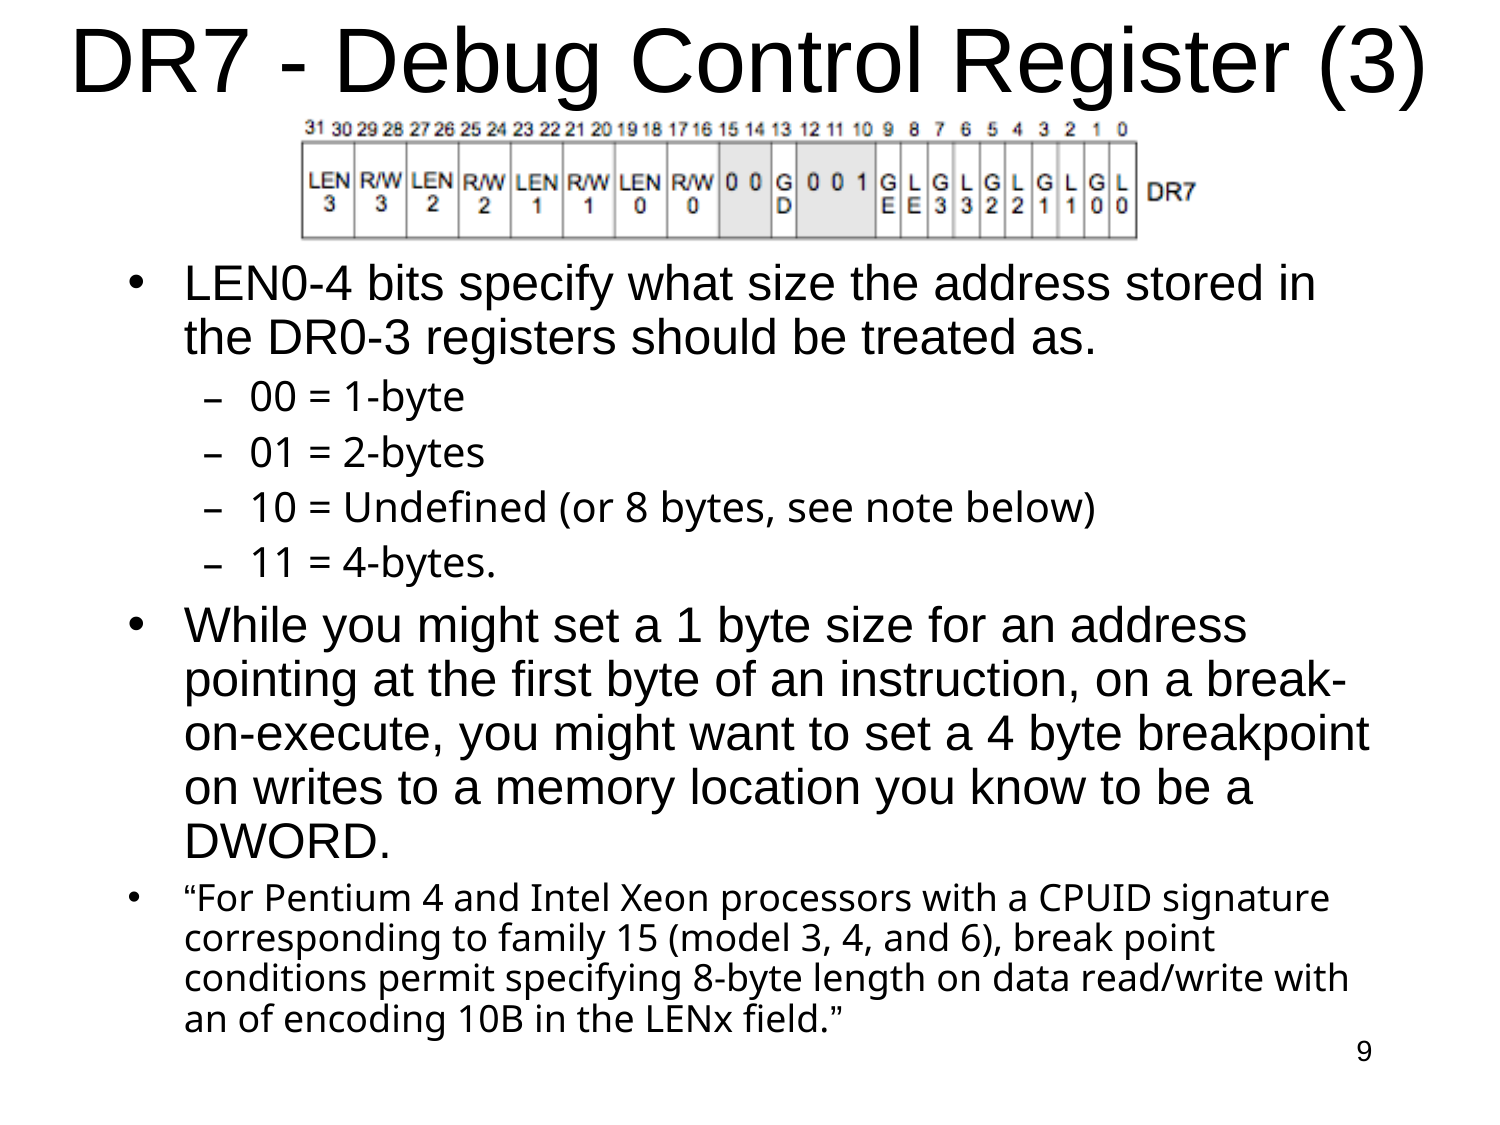

# DR7 - Debug Control Register (3)
LEN0-4 bits specify what size the address stored in the DR0-3 registers should be treated as.
00 = 1-byte
01 = 2-bytes
10 = Undefined (or 8 bytes, see note below)
11 = 4-bytes.
While you might set a 1 byte size for an address pointing at the first byte of an instruction, on a break-on-execute, you might want to set a 4 byte breakpoint on writes to a memory location you know to be a DWORD.
“For Pentium 4 and Intel Xeon processors with a CPUID signature corresponding to family 15 (model 3, 4, and 6), break point conditions permit specifying 8-byte length on data read/write with an of encoding 10B in the LENx field.”